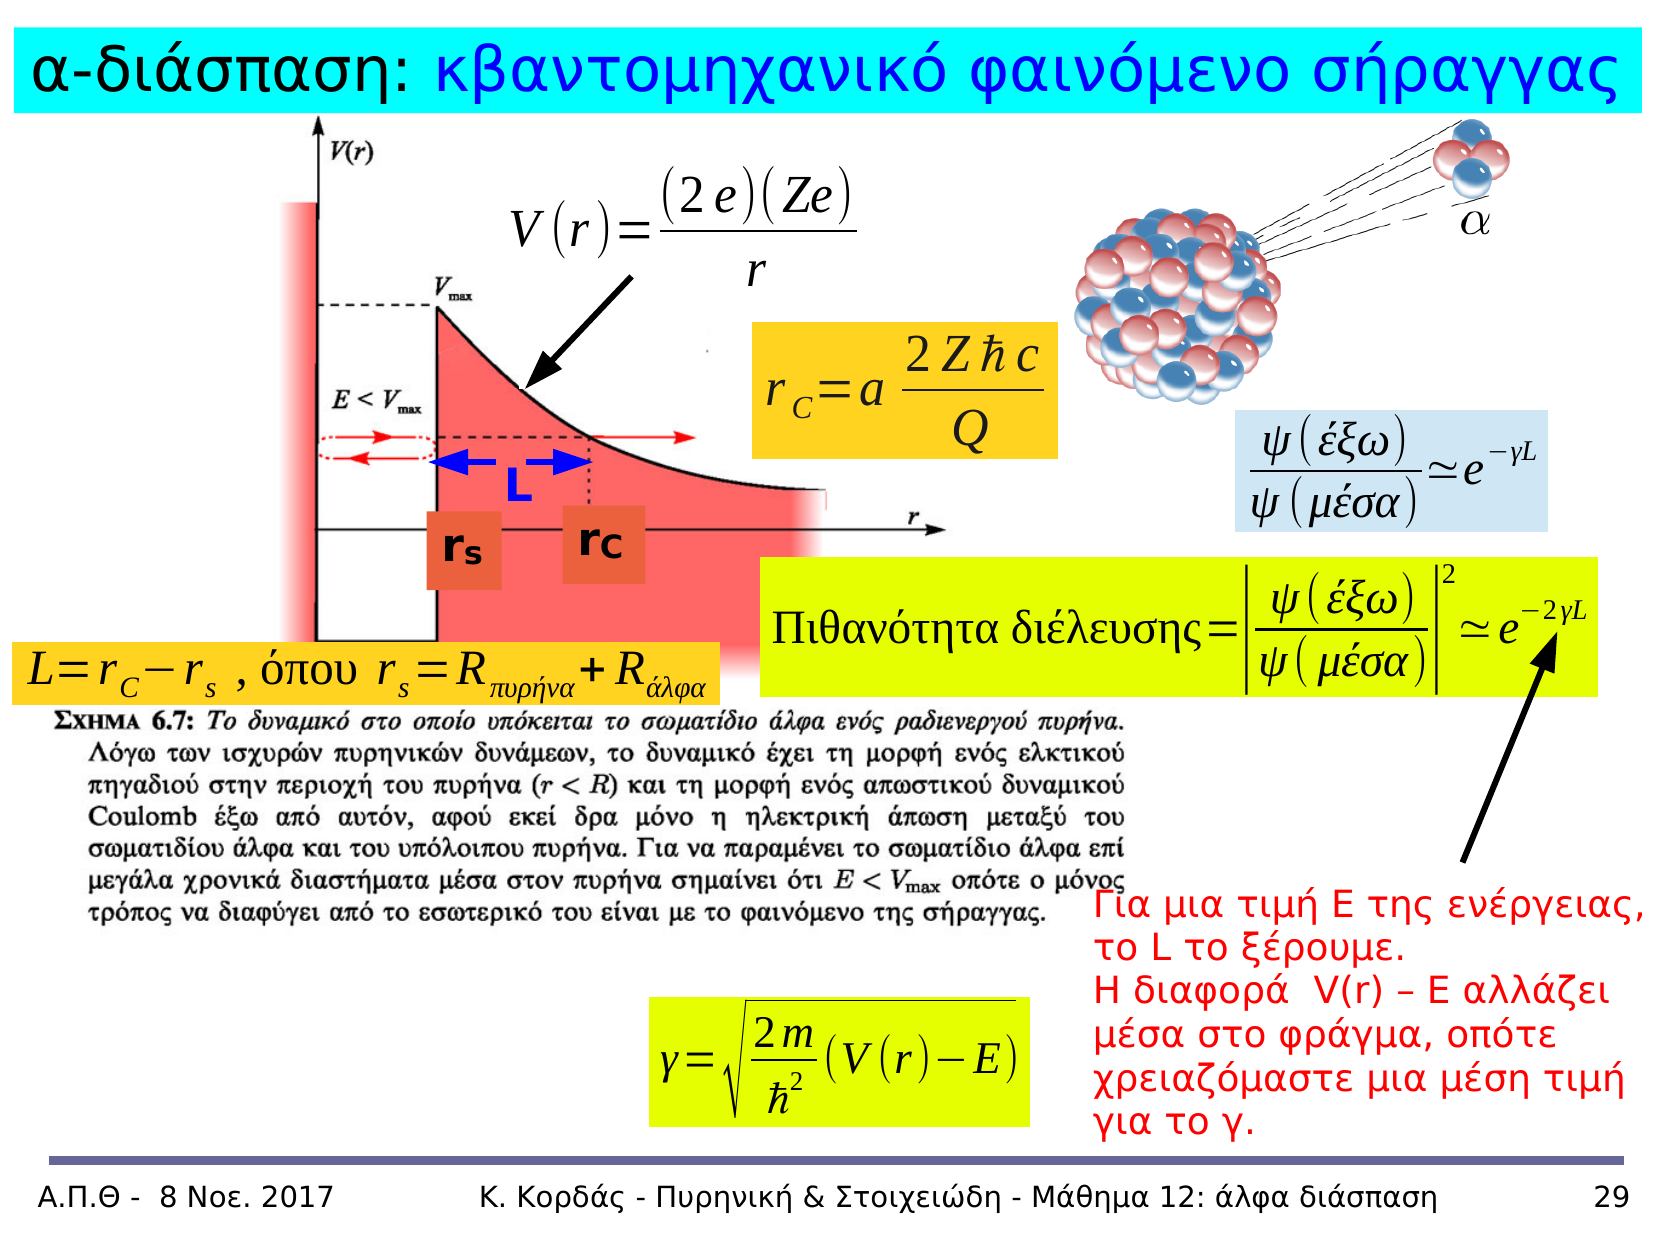

# α-διάσπαση: κβαντομηχανικό φαινόμενο σήραγγας
L
rC
rs
Για μια τιμή Ε της ενέργειας,
το L το ξέρουμε.
Η διαφορά V(r) – Ε αλλάζει
μέσα στο φράγμα, οπότε
χρειαζόμαστε μια μέση τιμή
για το γ.
Α.Π.Θ - 8 Νοε. 2017
Κ. Κορδάς - Πυρηνική & Στοιχειώδη - Μάθημα 12: άλφα διάσπαση
29